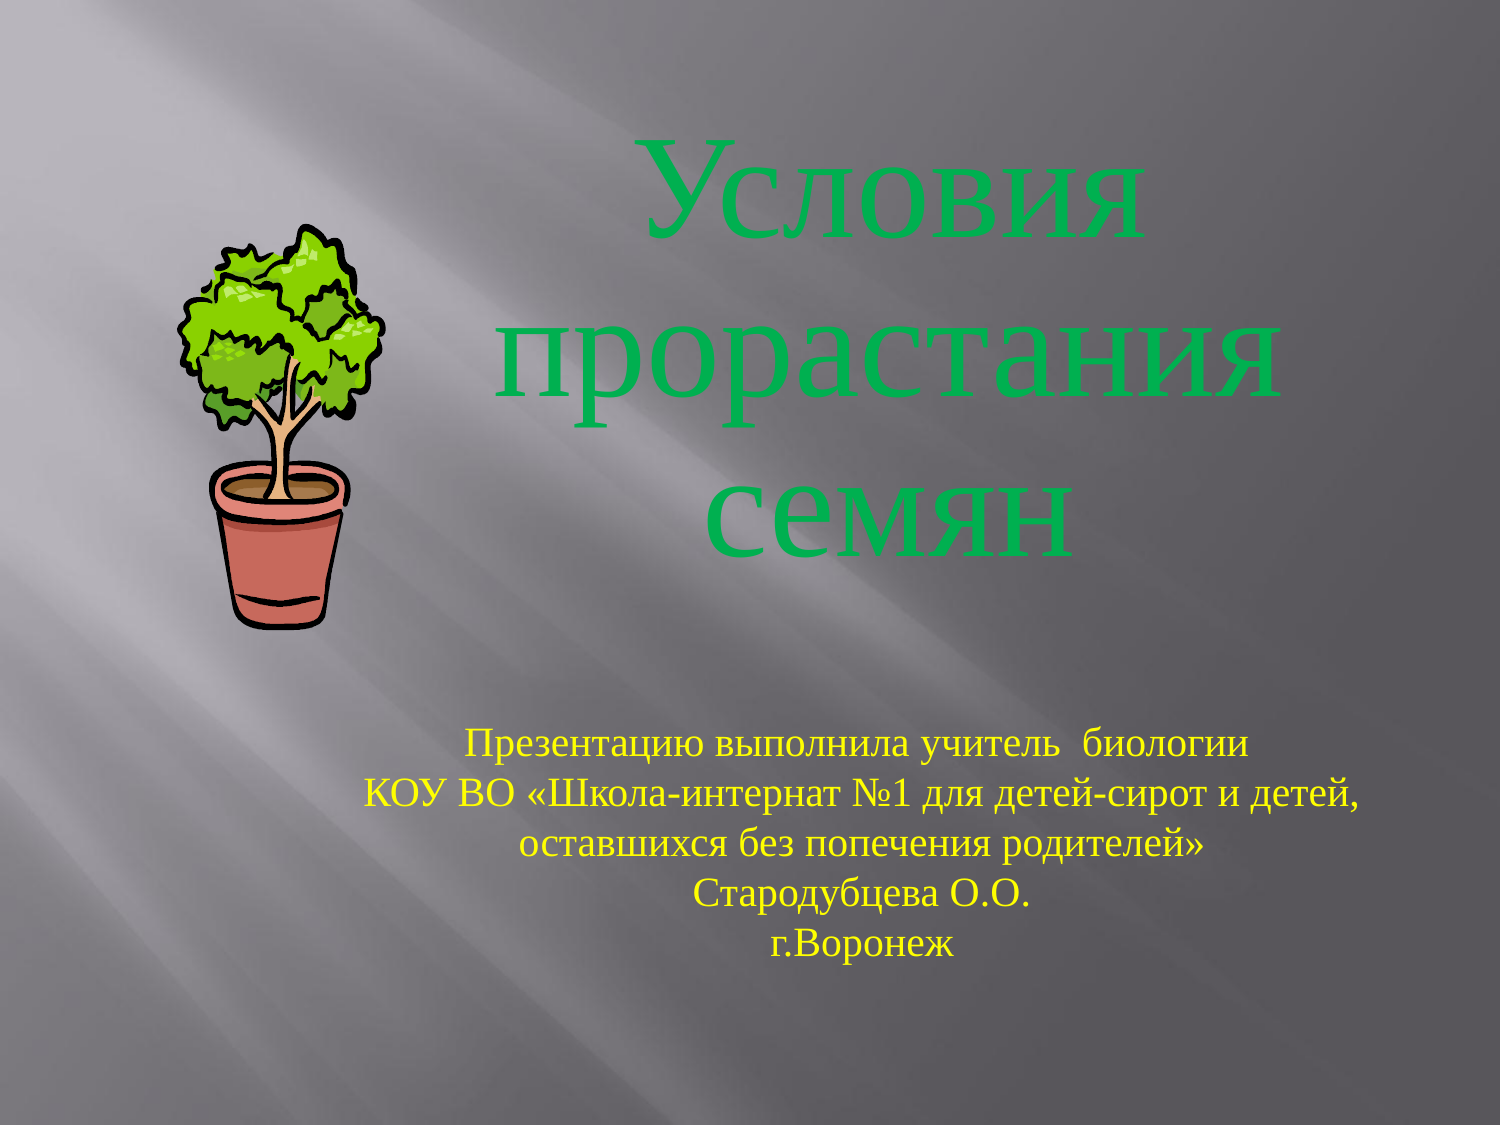

# Условия прорастания семян
Презентацию выполнила учитель биологии
КОУ ВО «Школа-интернат №1 для детей-сирот и детей, оставшихся без попечения родителей»
Стародубцева О.О.
г.Воронеж